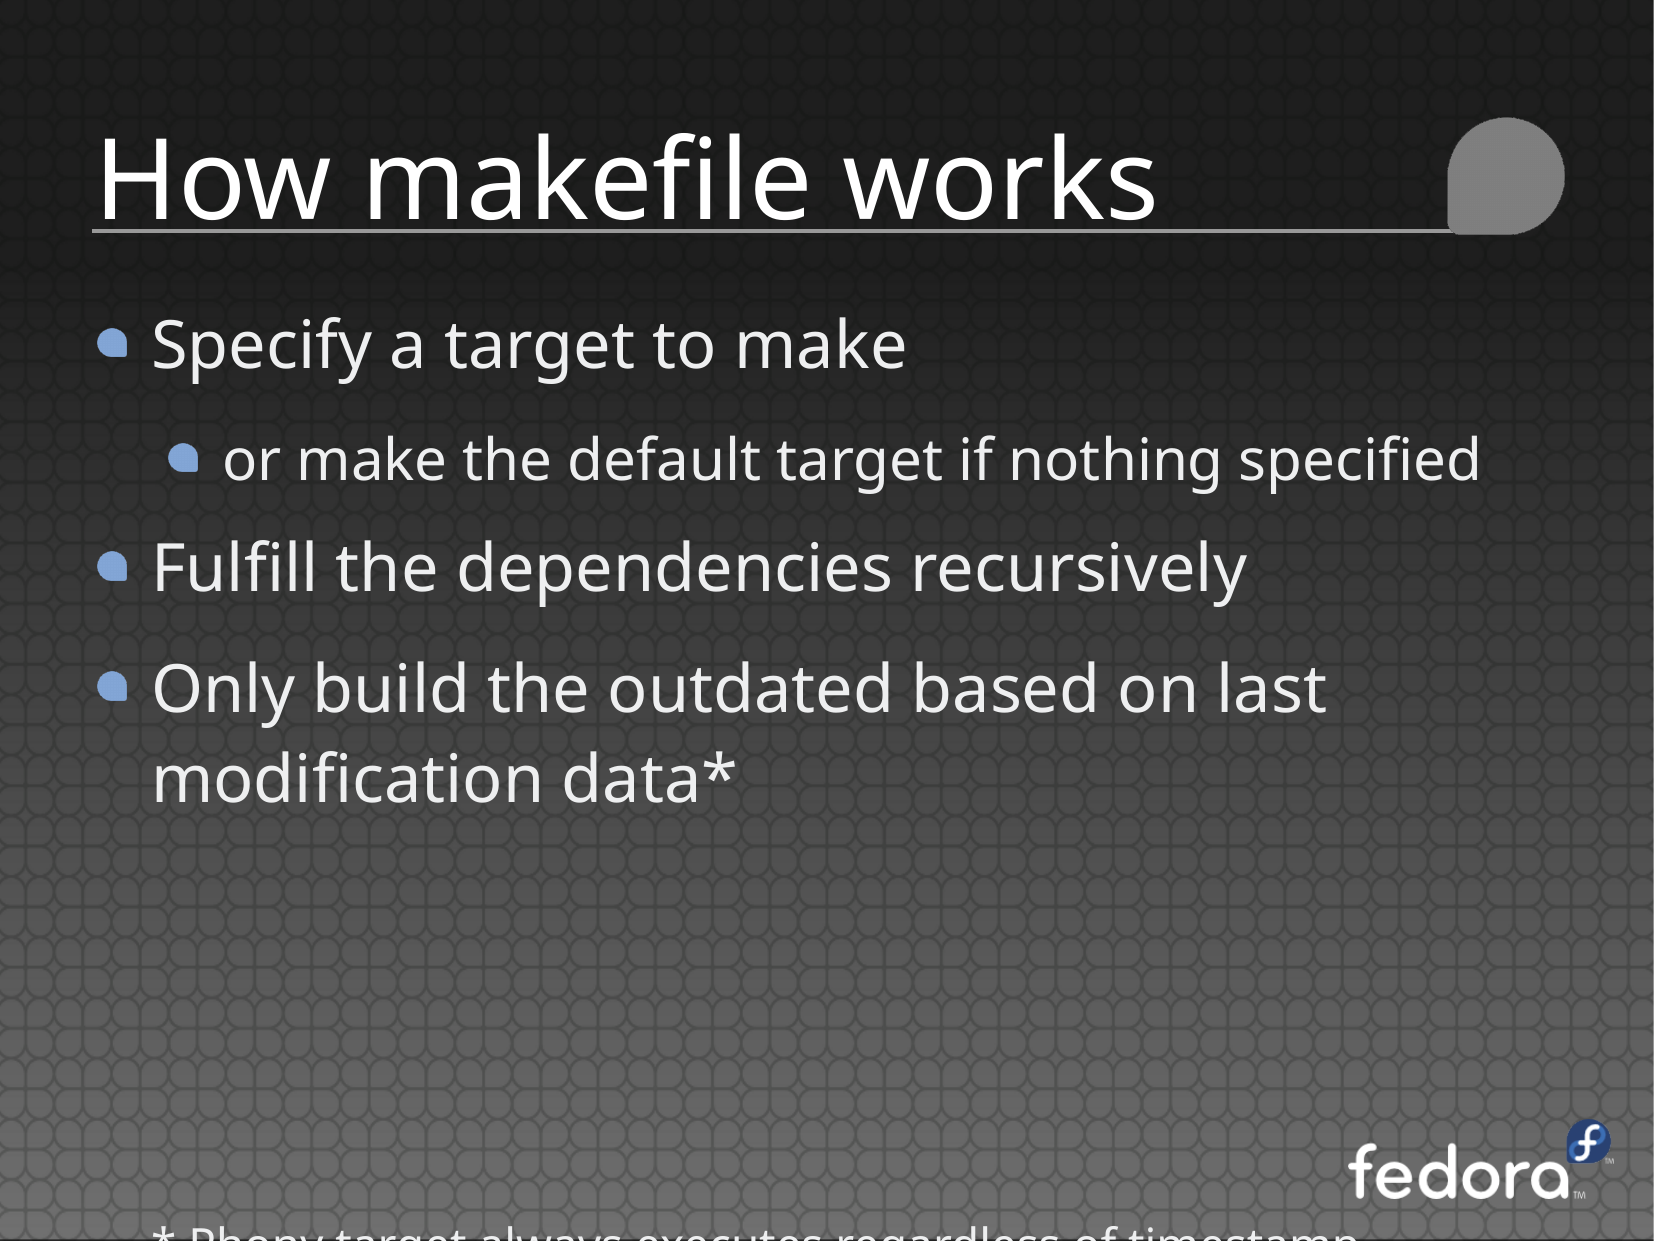

How makefile works
# Specify a target to make
or make the default target if nothing specified
Fulfill the dependencies recursively
Only build the outdated based on last modification data*
* Phony target always executes regardless of timestamp